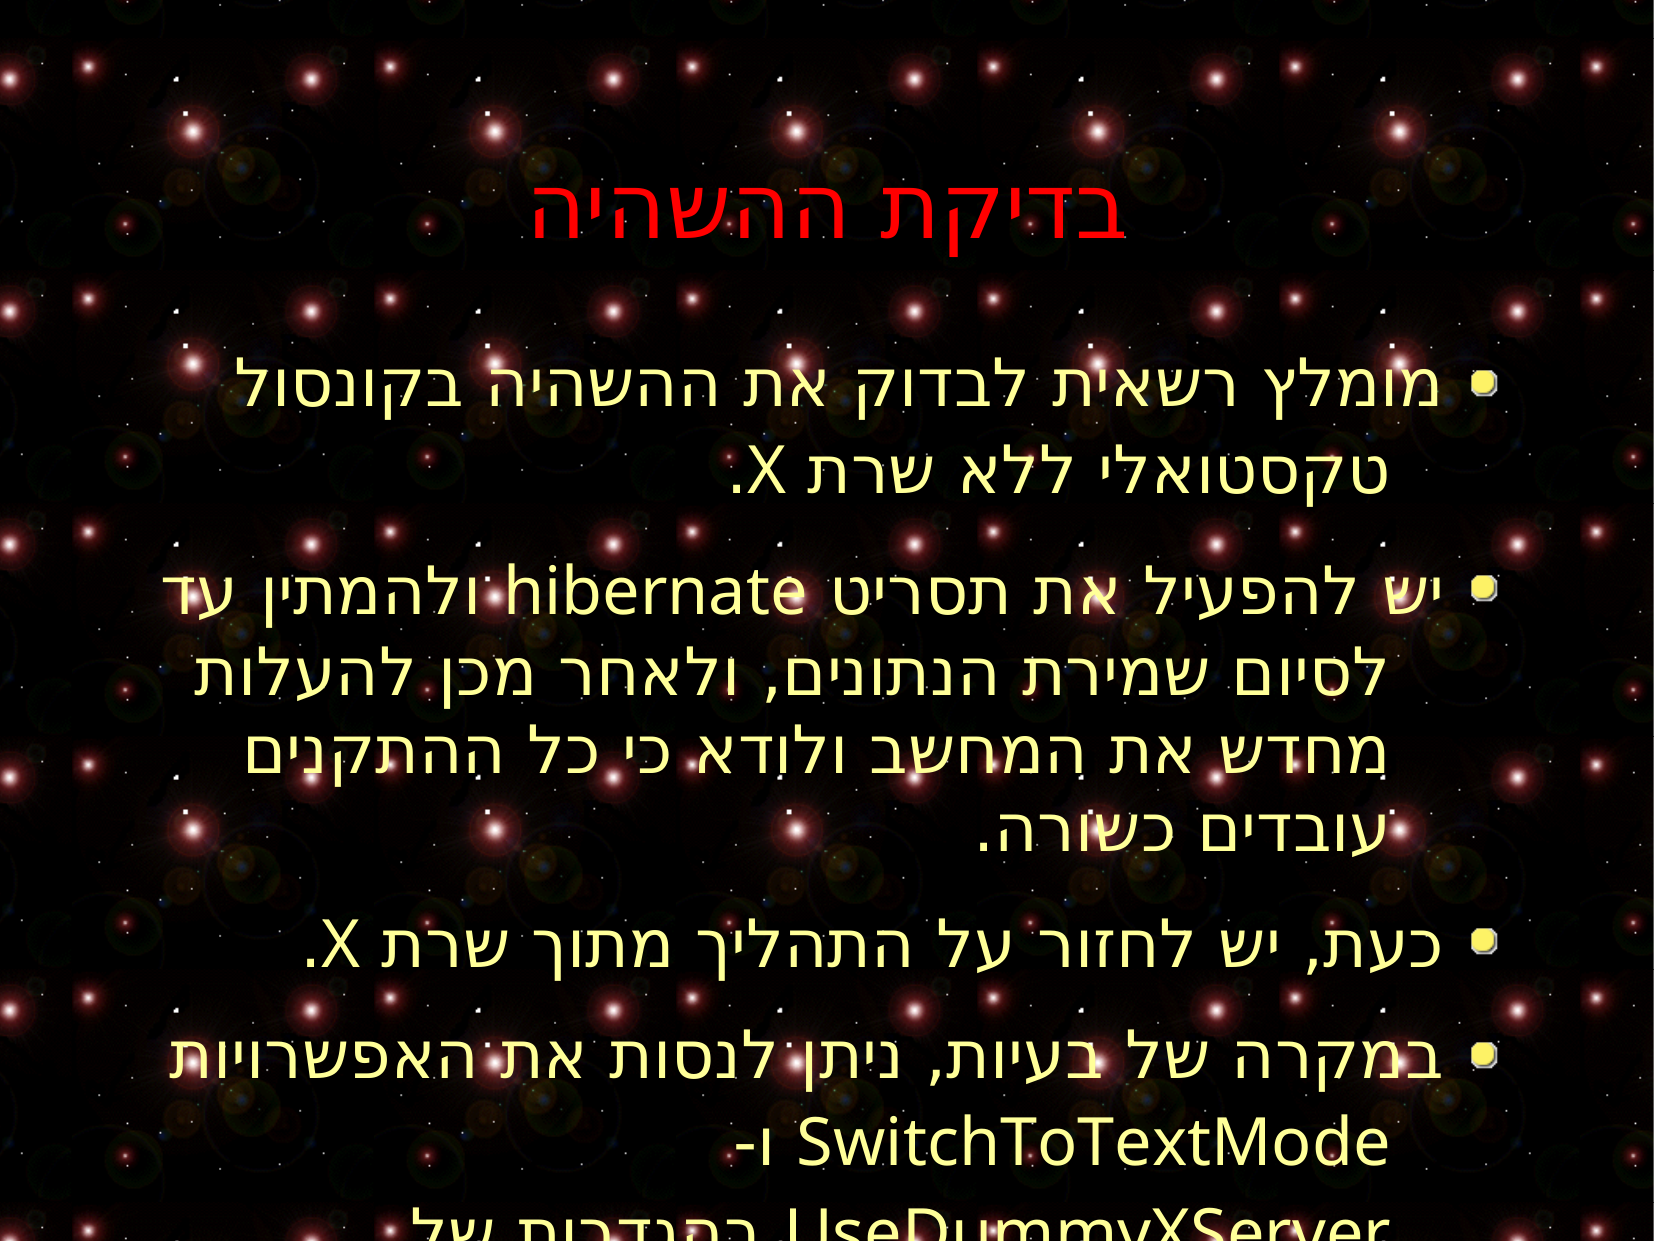

# בדיקת ההשהיה
מומלץ רשאית לבדוק את ההשהיה בקונסול טקסטואלי ללא שרת X.
יש להפעיל את תסריט hibernate ולהמתין עד לסיום שמירת הנתונים, ולאחר מכן להעלות מחדש את המחשב ולודא כי כל ההתקנים עובדים כשורה.
כעת, יש לחזור על התהליך מתוך שרת X.
במקרה של בעיות, ניתן לנסות את האפשרויות SwitchToTextMode ו- UseDummyXServer בהגדרות של hibernate.
ניתן לעצור את פעולת ההשהיה על ידי לחיצה על ESC.